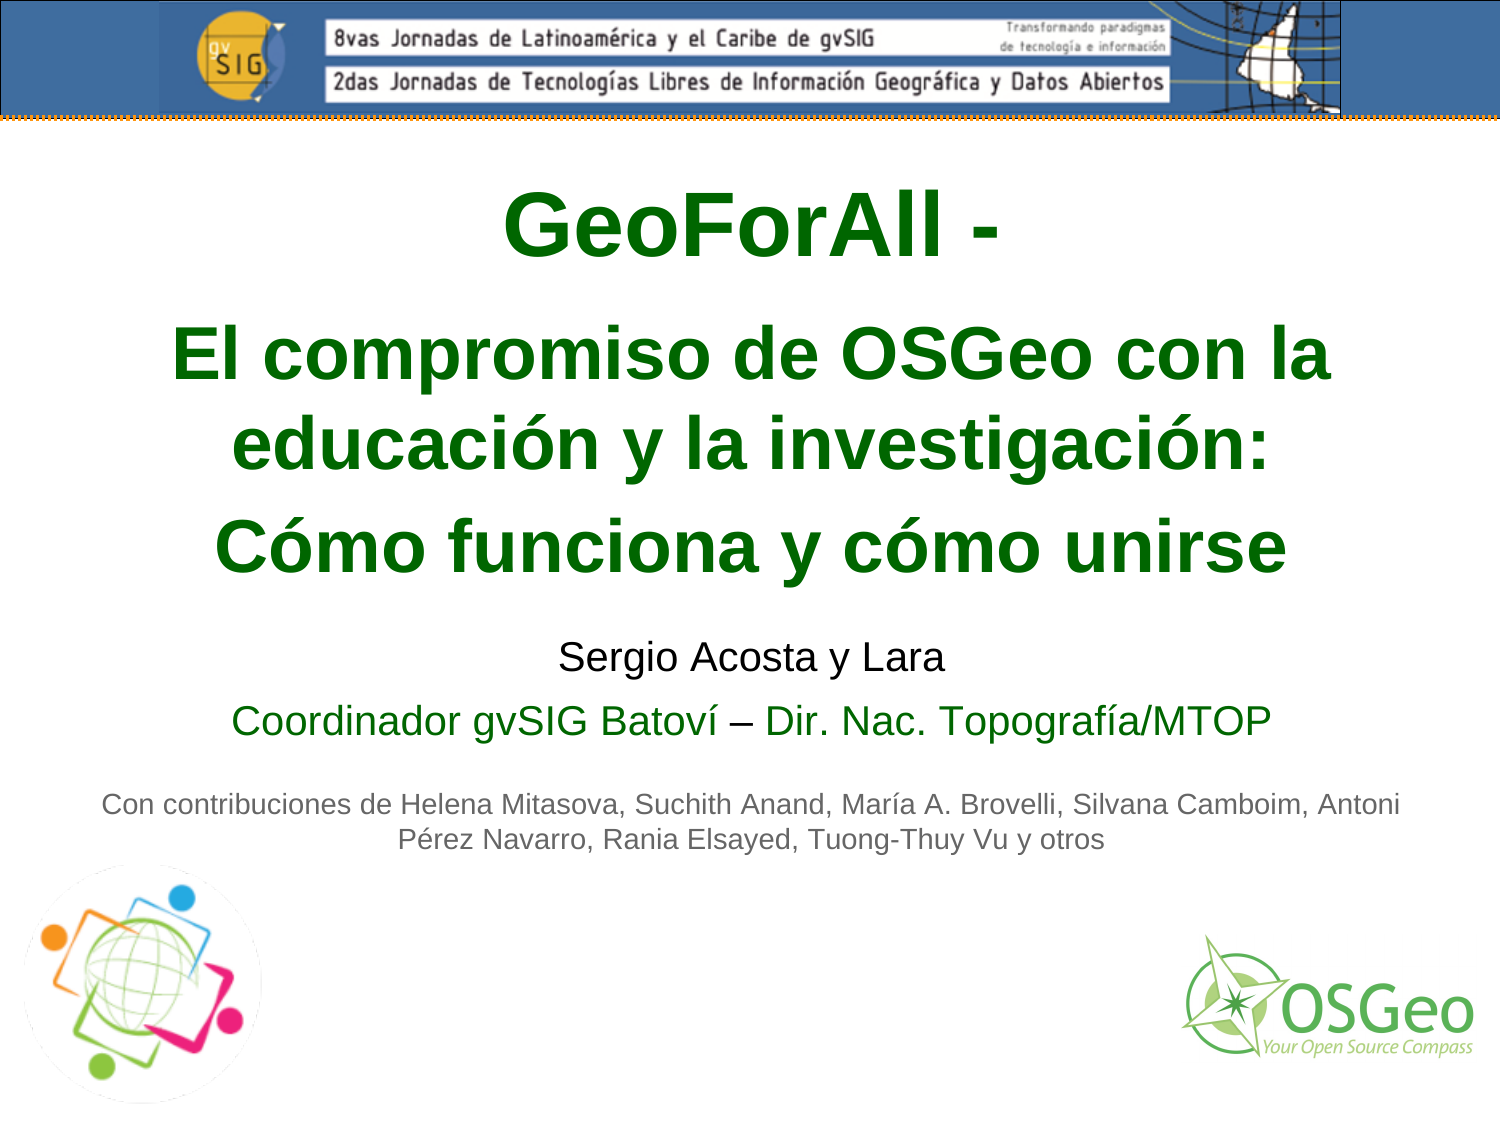

# GeoForAll -
El compromiso de OSGeo con la educación y la investigación:
Cómo funciona y cómo unirse
Sergio Acosta y Lara
Coordinador gvSIG Batoví – Dir. Nac. Topografía/MTOP
Con contribuciones de Helena Mitasova, Suchith Anand, María A. Brovelli, Silvana Camboim, Antoni Pérez Navarro, Rania Elsayed, Tuong-Thuy Vu y otros